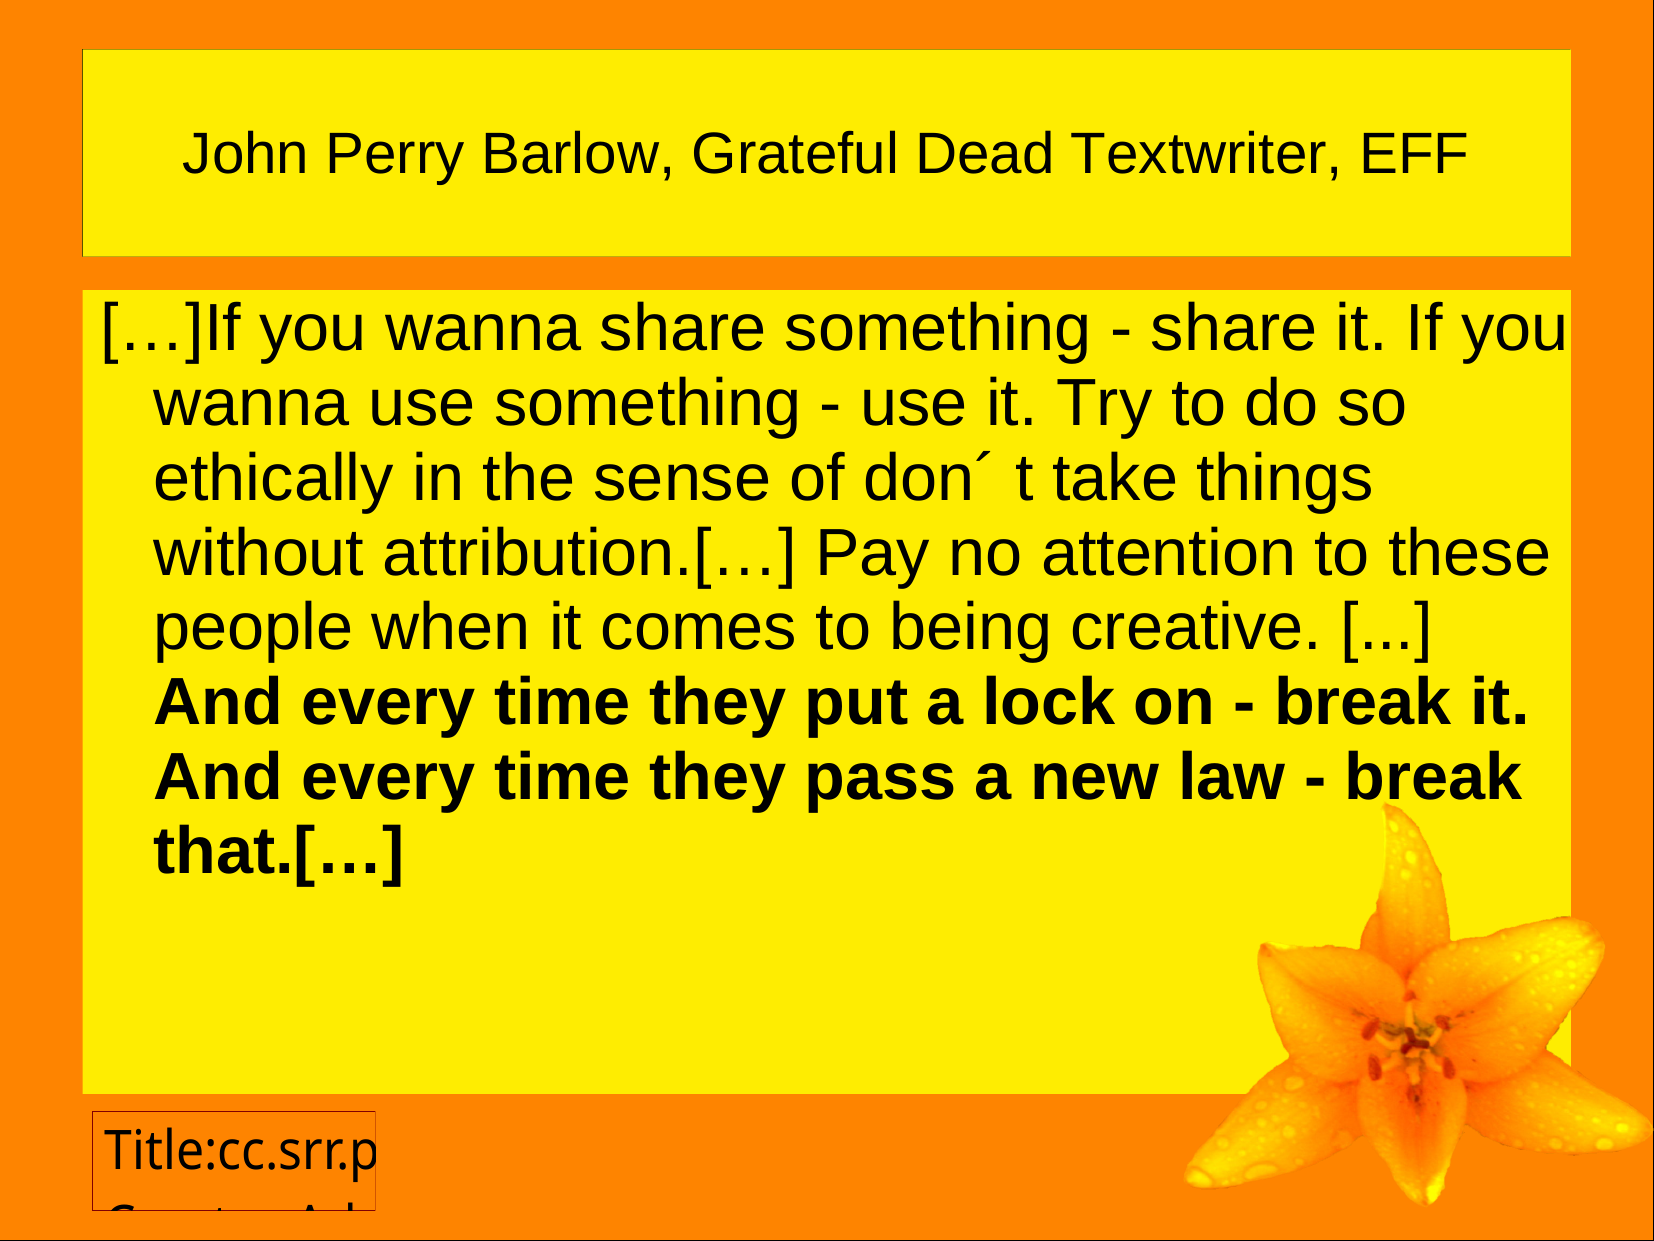

# John Perry Barlow, Grateful Dead Textwriter, EFF
[…]If you wanna share something - share it. If you wanna use something - use it. Try to do so ethically in the sense of don´ t take things without attribution.[…] Pay no attention to these people when it comes to being creative. [...] And every time they put a lock on - break it. And every time they pass a new law - break that.[…]